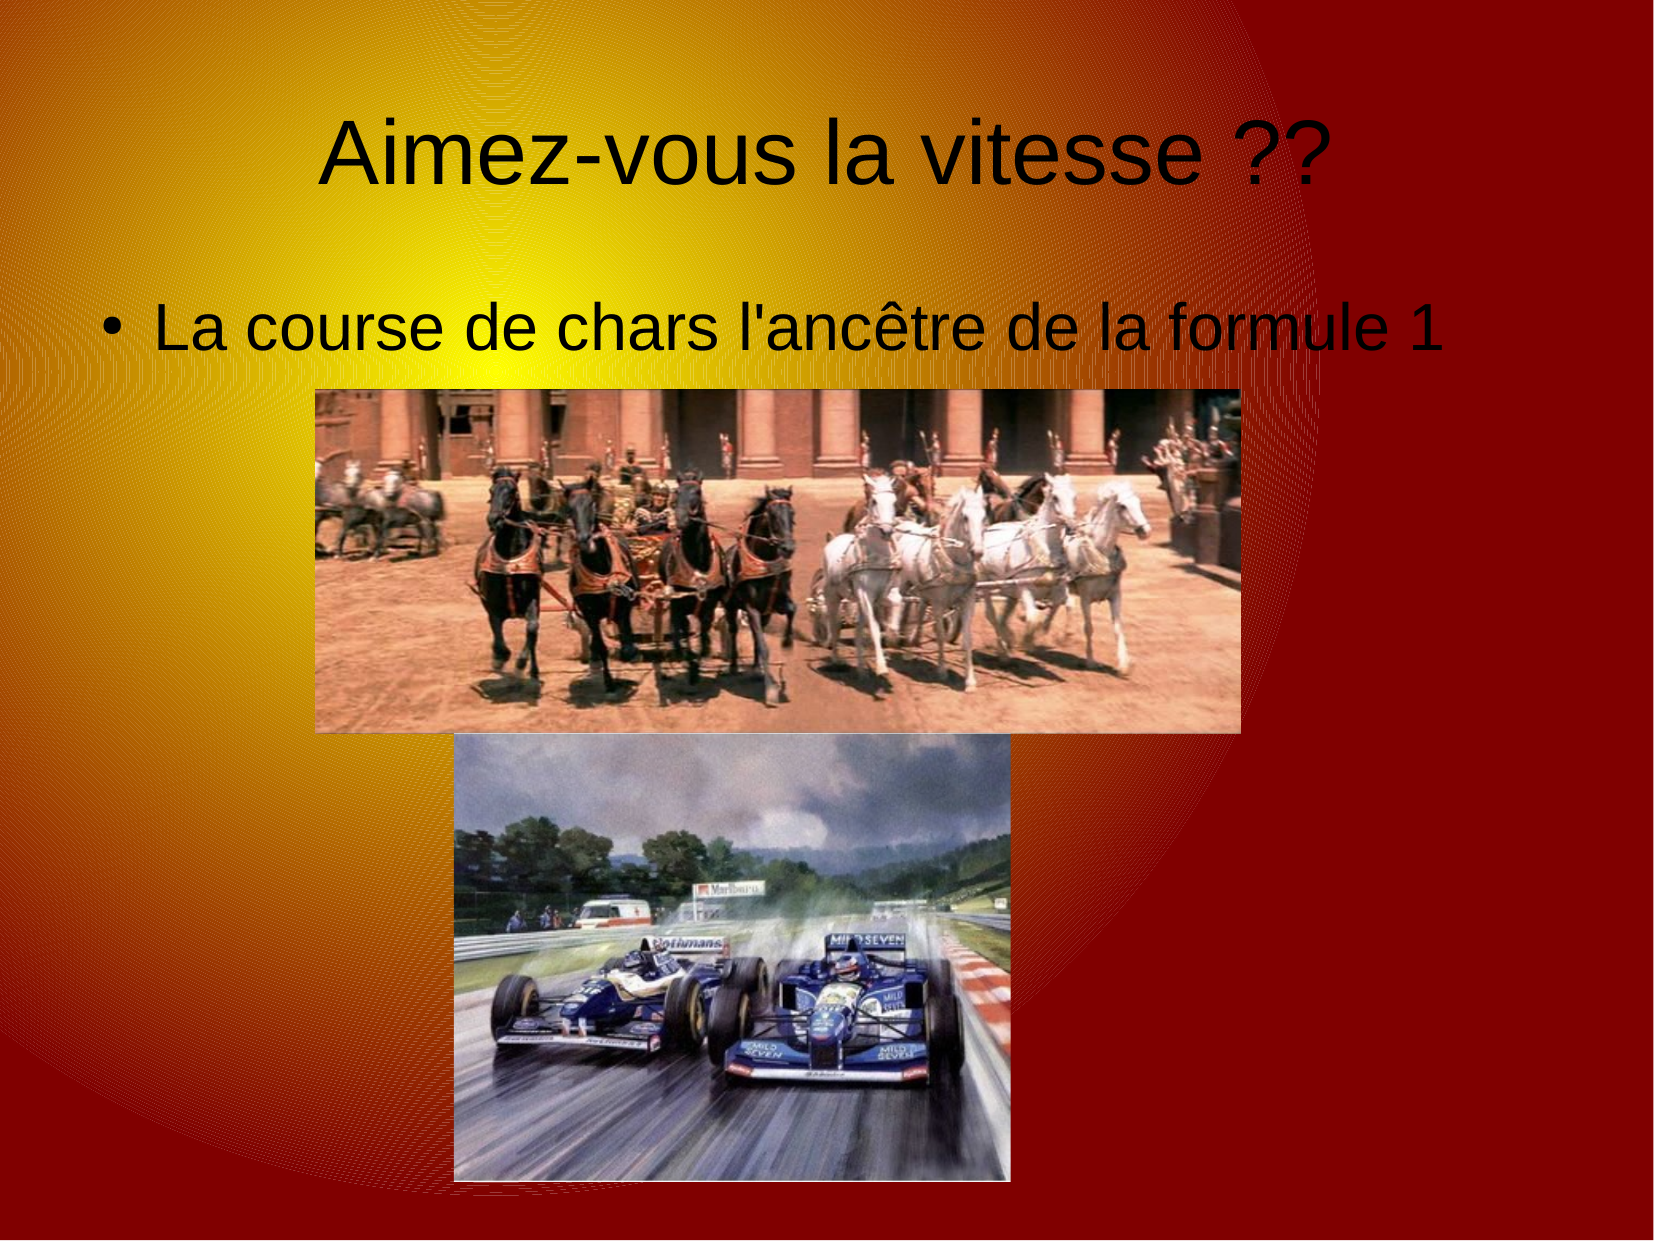

# Aimez-vous la vitesse ??
La course de chars l'ancêtre de la formule 1